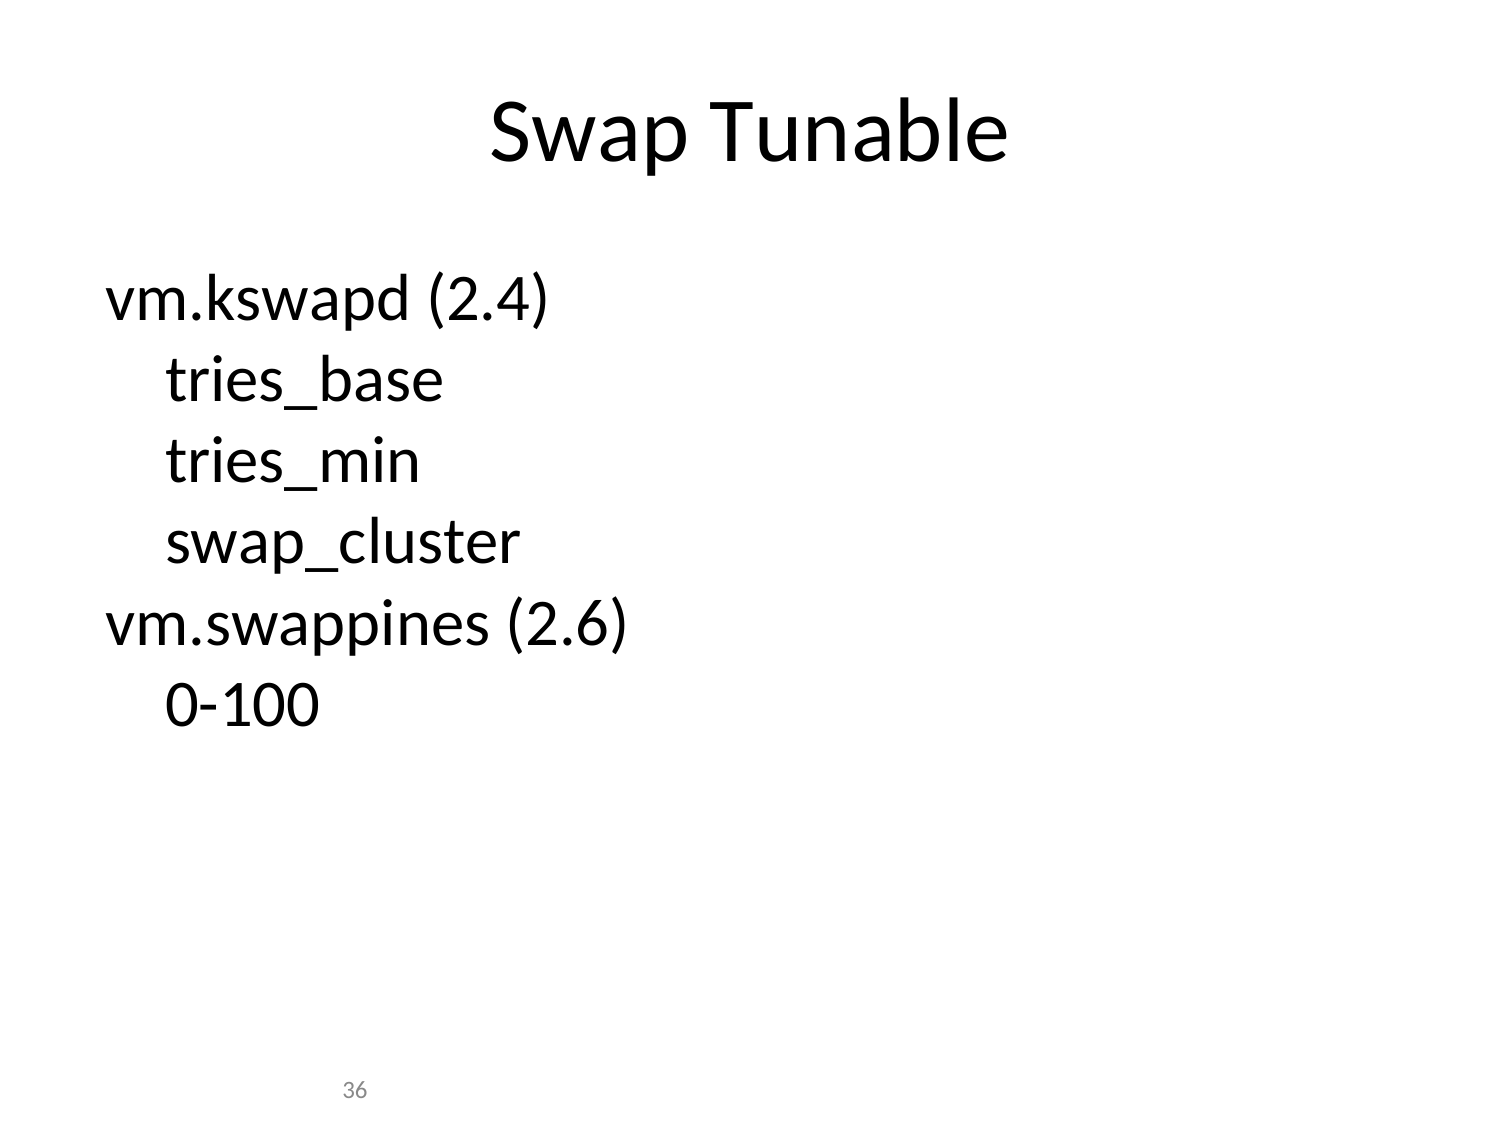

Swap Tunable
 vm.kswapd (2.4)
tries_base
tries_min
swap_cluster
 vm.swappines (2.6)
0-100